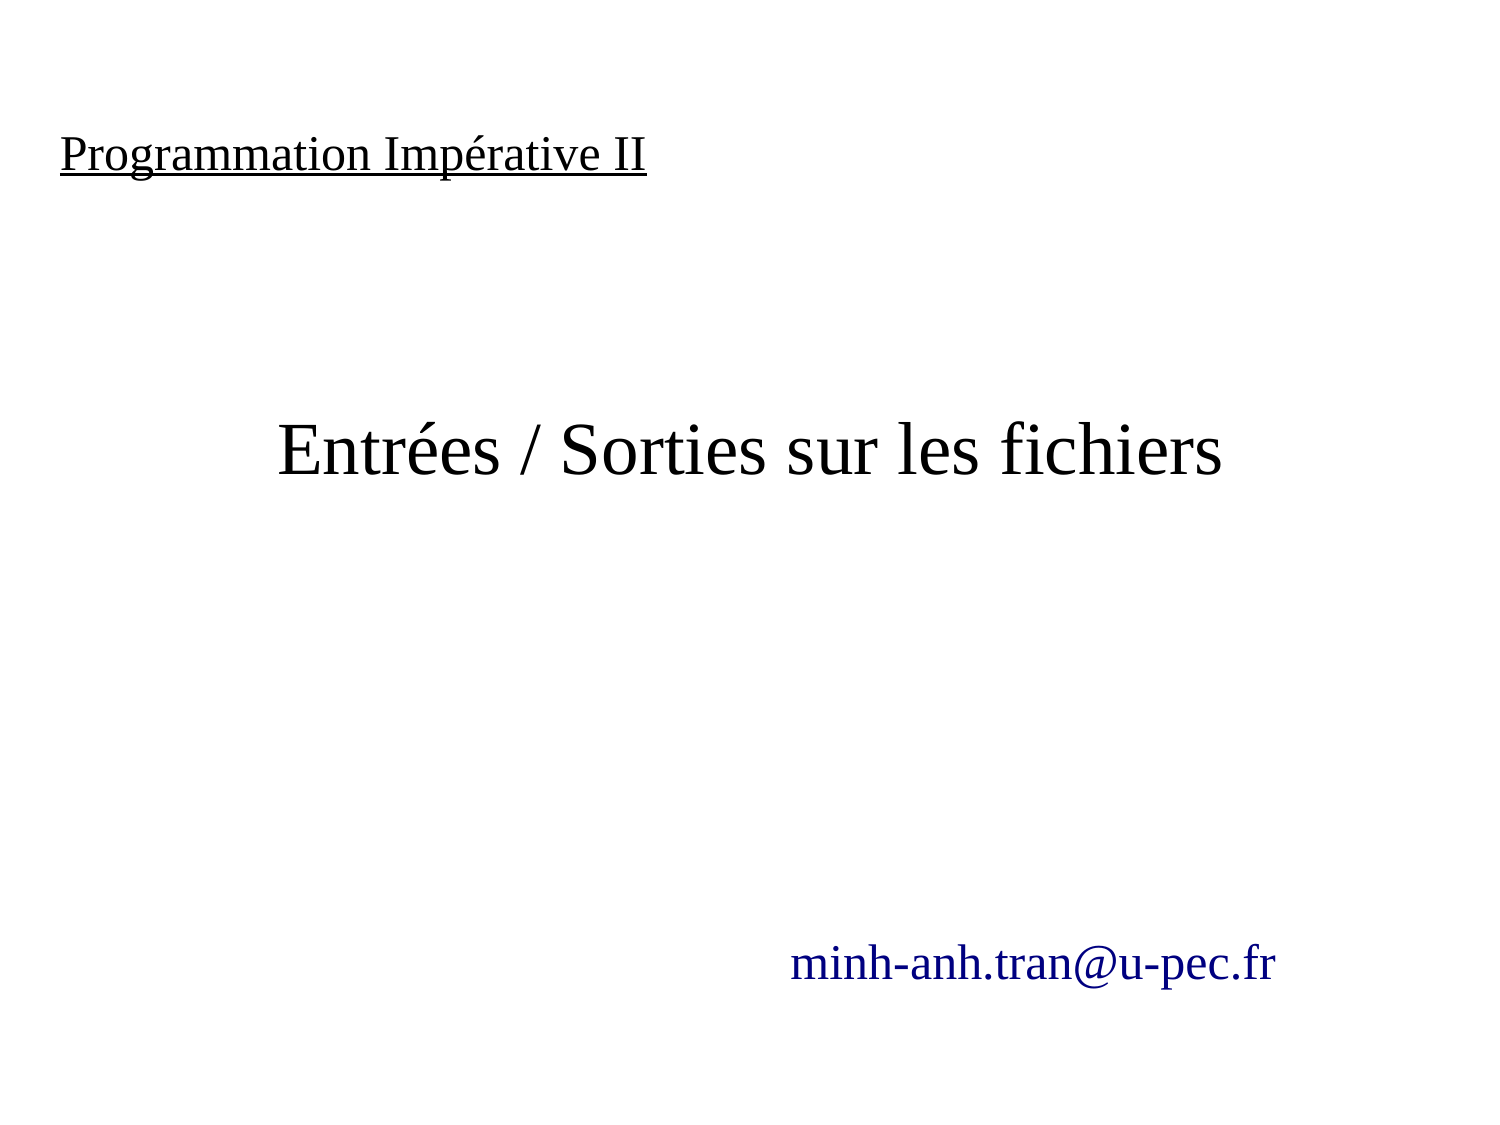

Programmation Impérative II
Entrées / Sorties sur les fichiers
minh-anh.tran@u-pec.fr